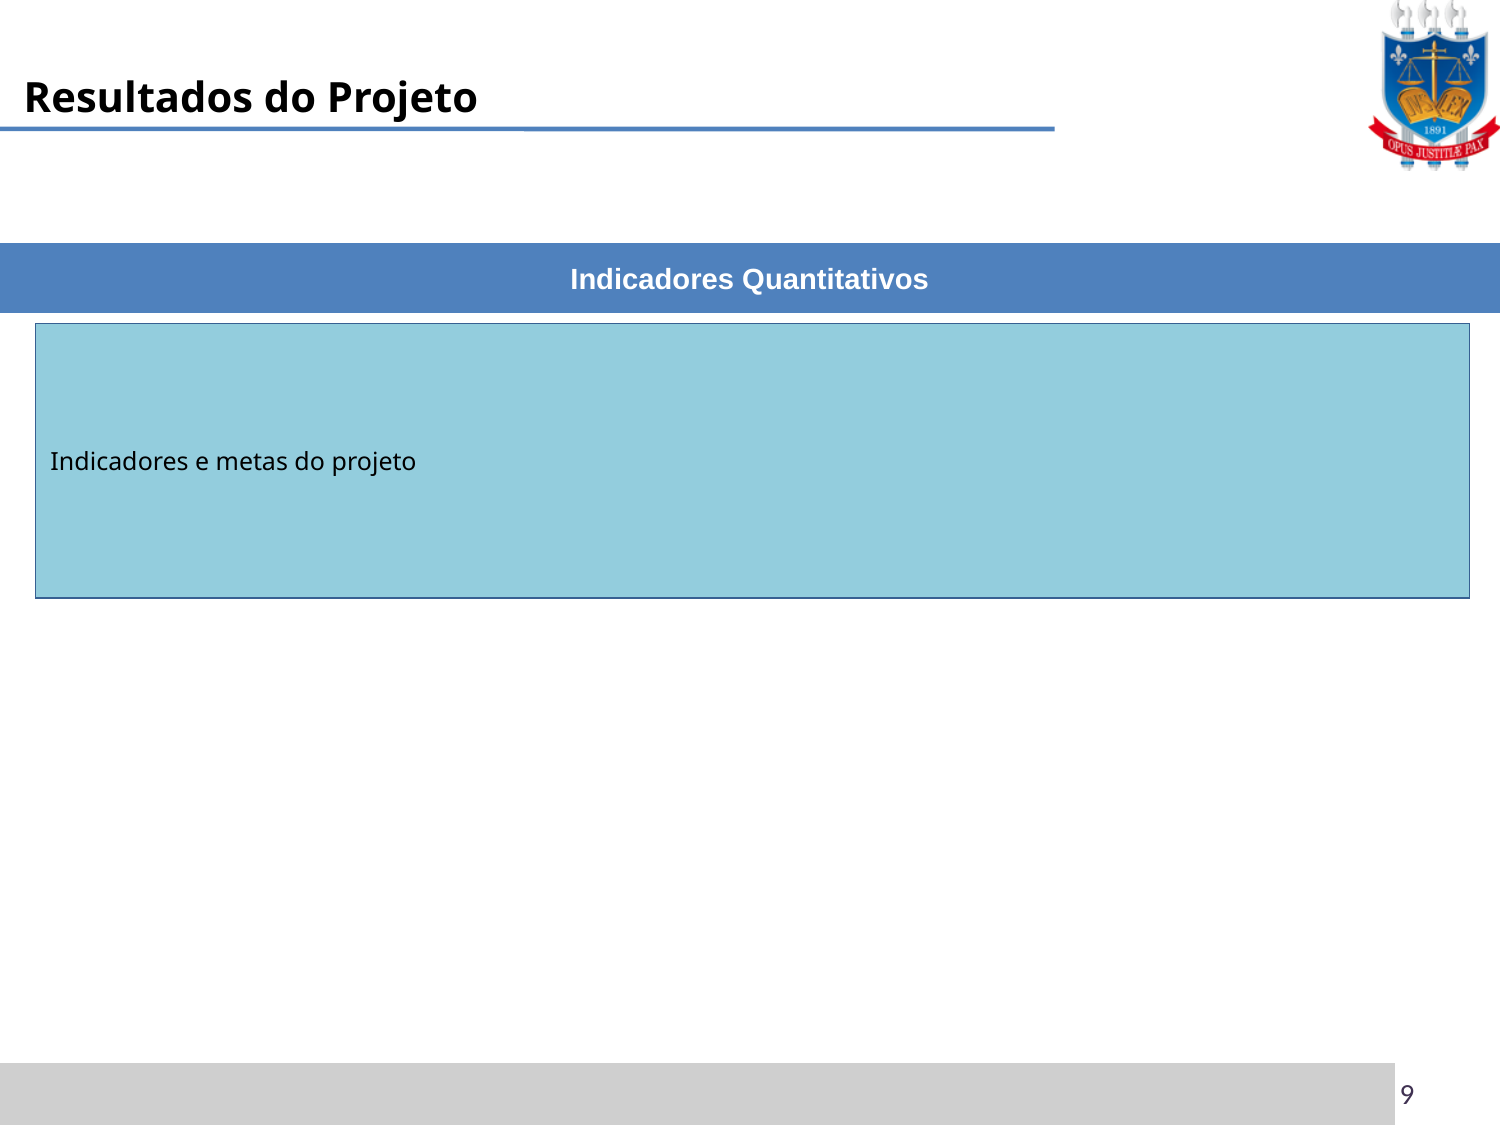

Resultados do Projeto
Indicadores Quantitativos
Indicadores e metas do projeto